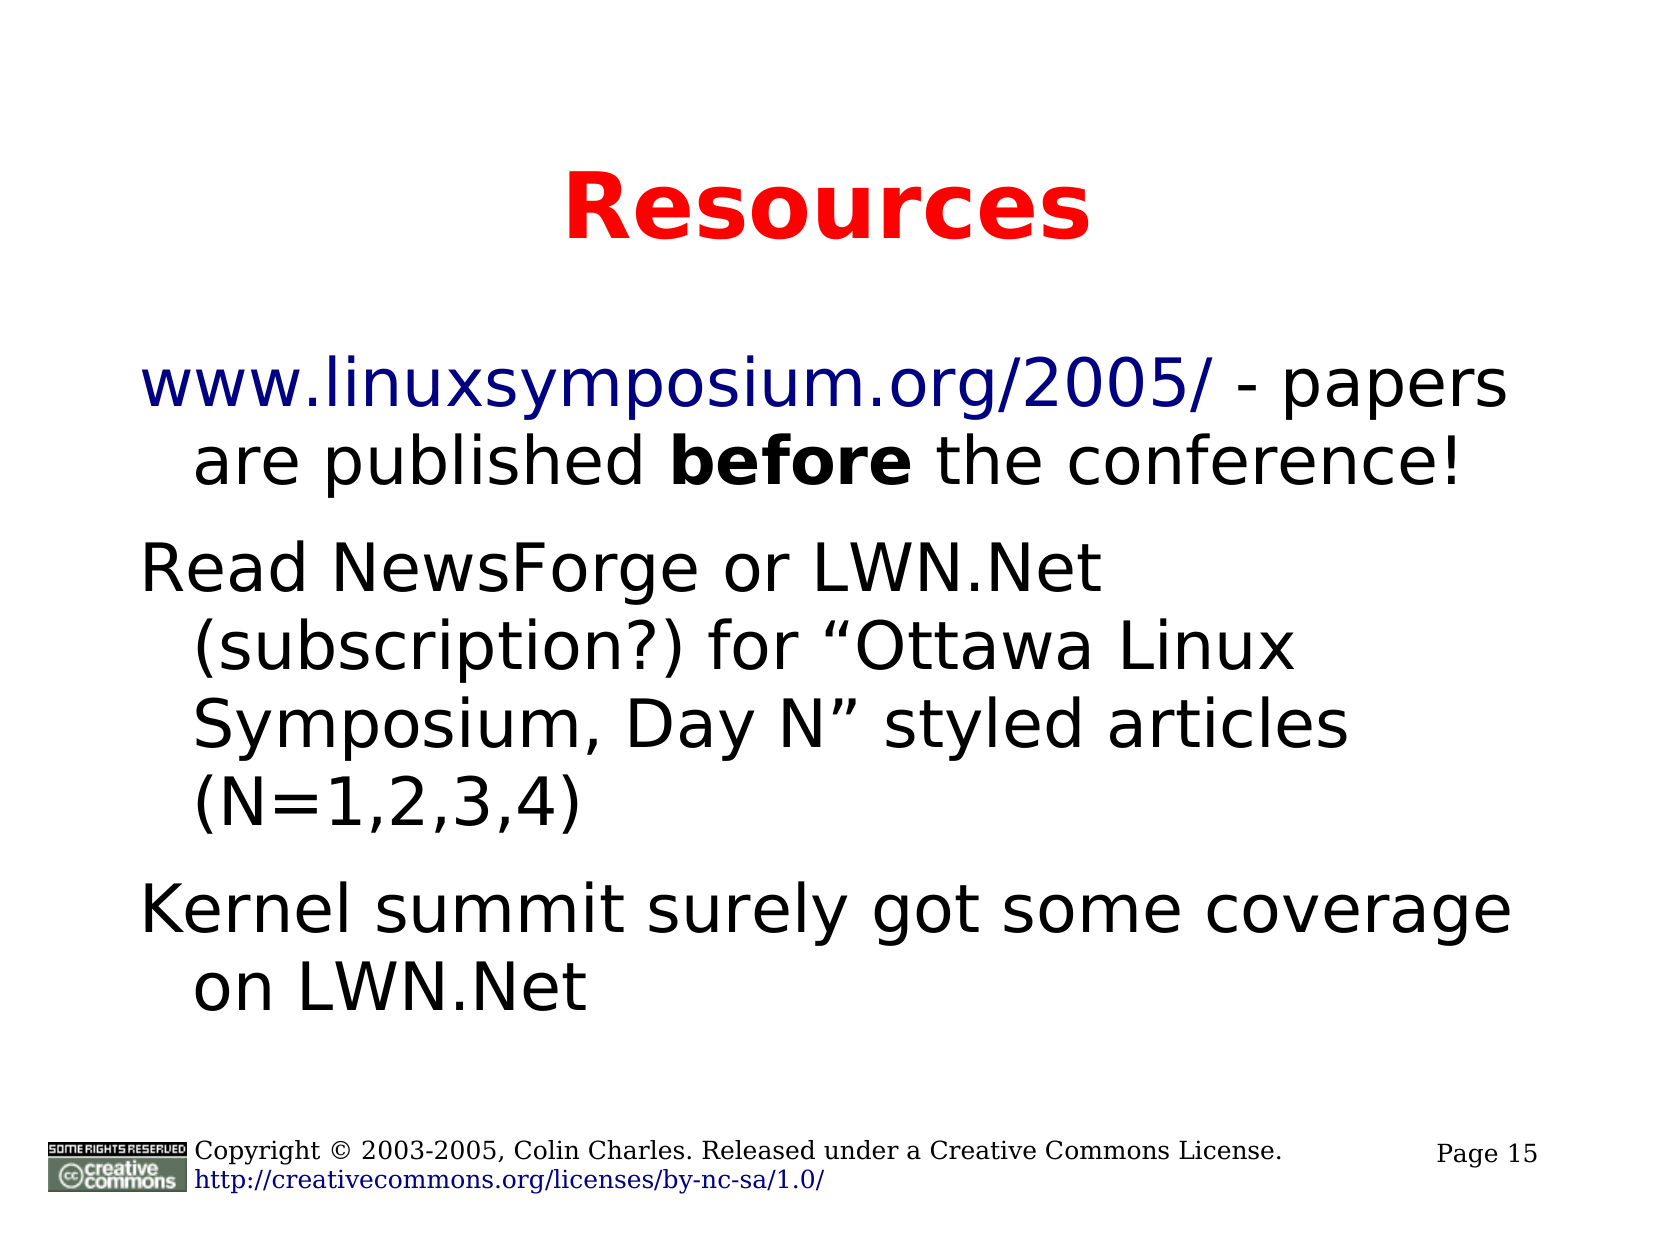

# Resources
www.linuxsymposium.org/2005/ - papers are published before the conference!
Read NewsForge or LWN.Net (subscription?) for “Ottawa Linux Symposium, Day N” styled articles (N=1,2,3,4)
Kernel summit surely got some coverage on LWN.Net